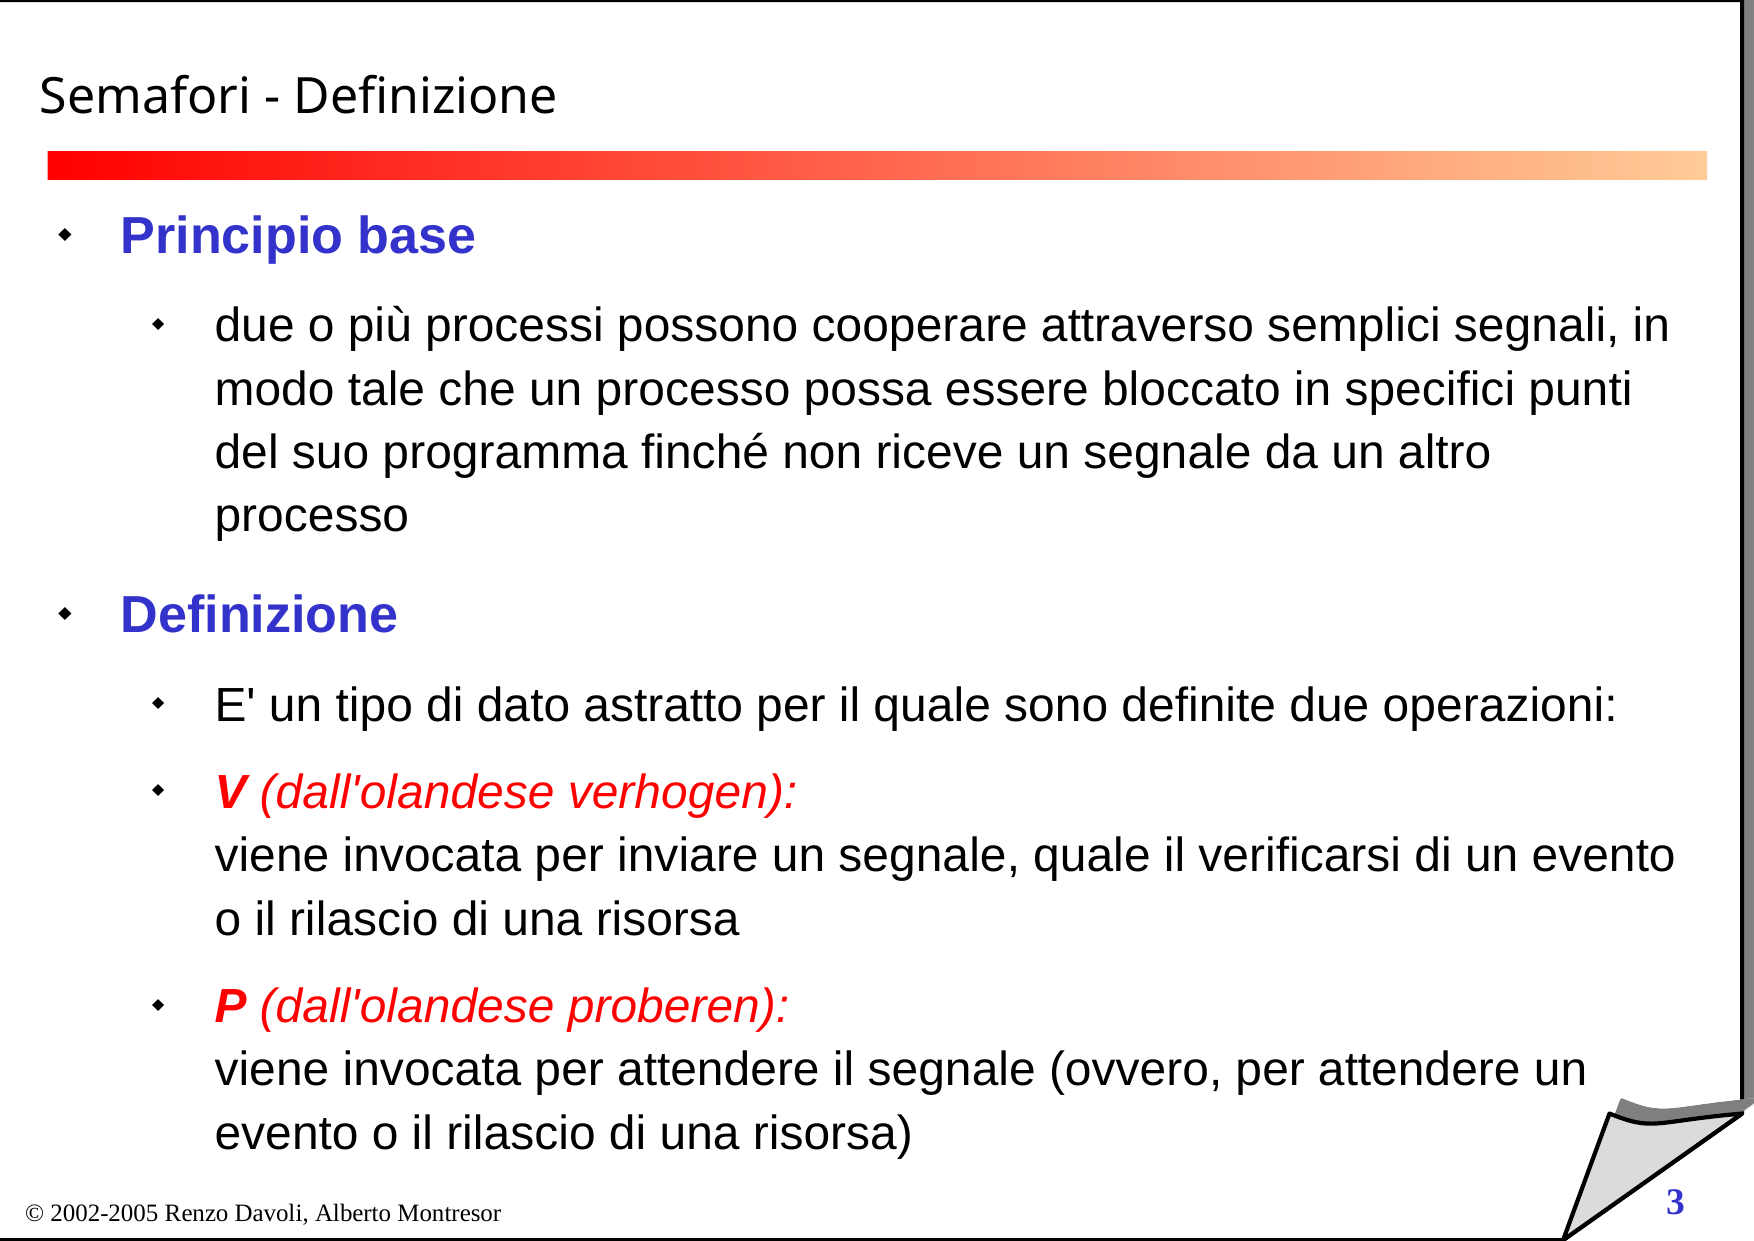

# Semafori - Definizione
Principio base
due o più processi possono cooperare attraverso semplici segnali, in modo tale che un processo possa essere bloccato in specifici punti del suo programma finché non riceve un segnale da un altro processo
Definizione
E' un tipo di dato astratto per il quale sono definite due operazioni:
V (dall'olandese verhogen):
viene invocata per inviare un segnale, quale il verificarsi di un evento o il rilascio di una risorsa
P (dall'olandese proberen):
viene invocata per attendere il segnale (ovvero, per attendere un evento o il rilascio di una risorsa)